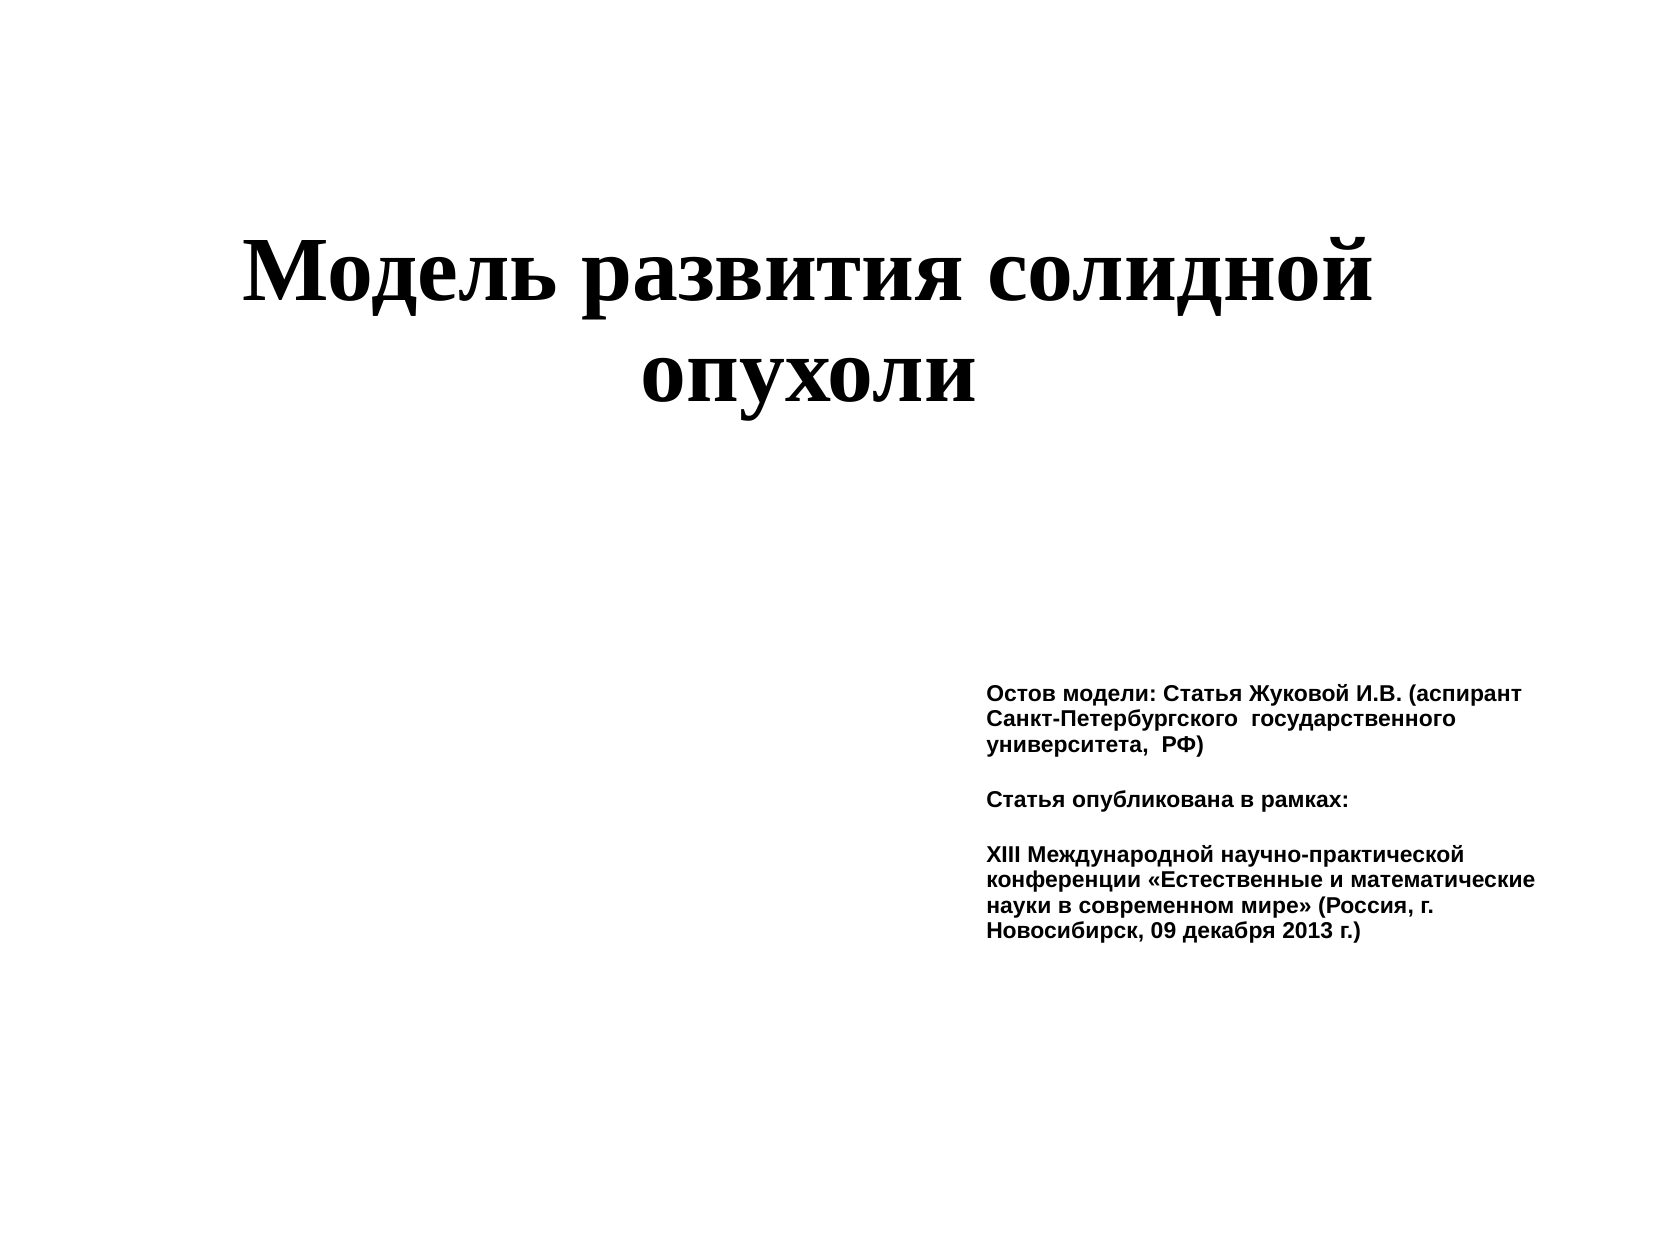

# Модель развития солидной опухоли
Остов модели: Статья Жуковой И.В. (аспирант Санкт-Петербургского государственного университета, РФ)
Статья опубликована в рамках:
XIII Международной научно-практической конференции «Естественные и математические науки в современном мире» (Россия, г. Новосибирск, 09 декабря 2013 г.)